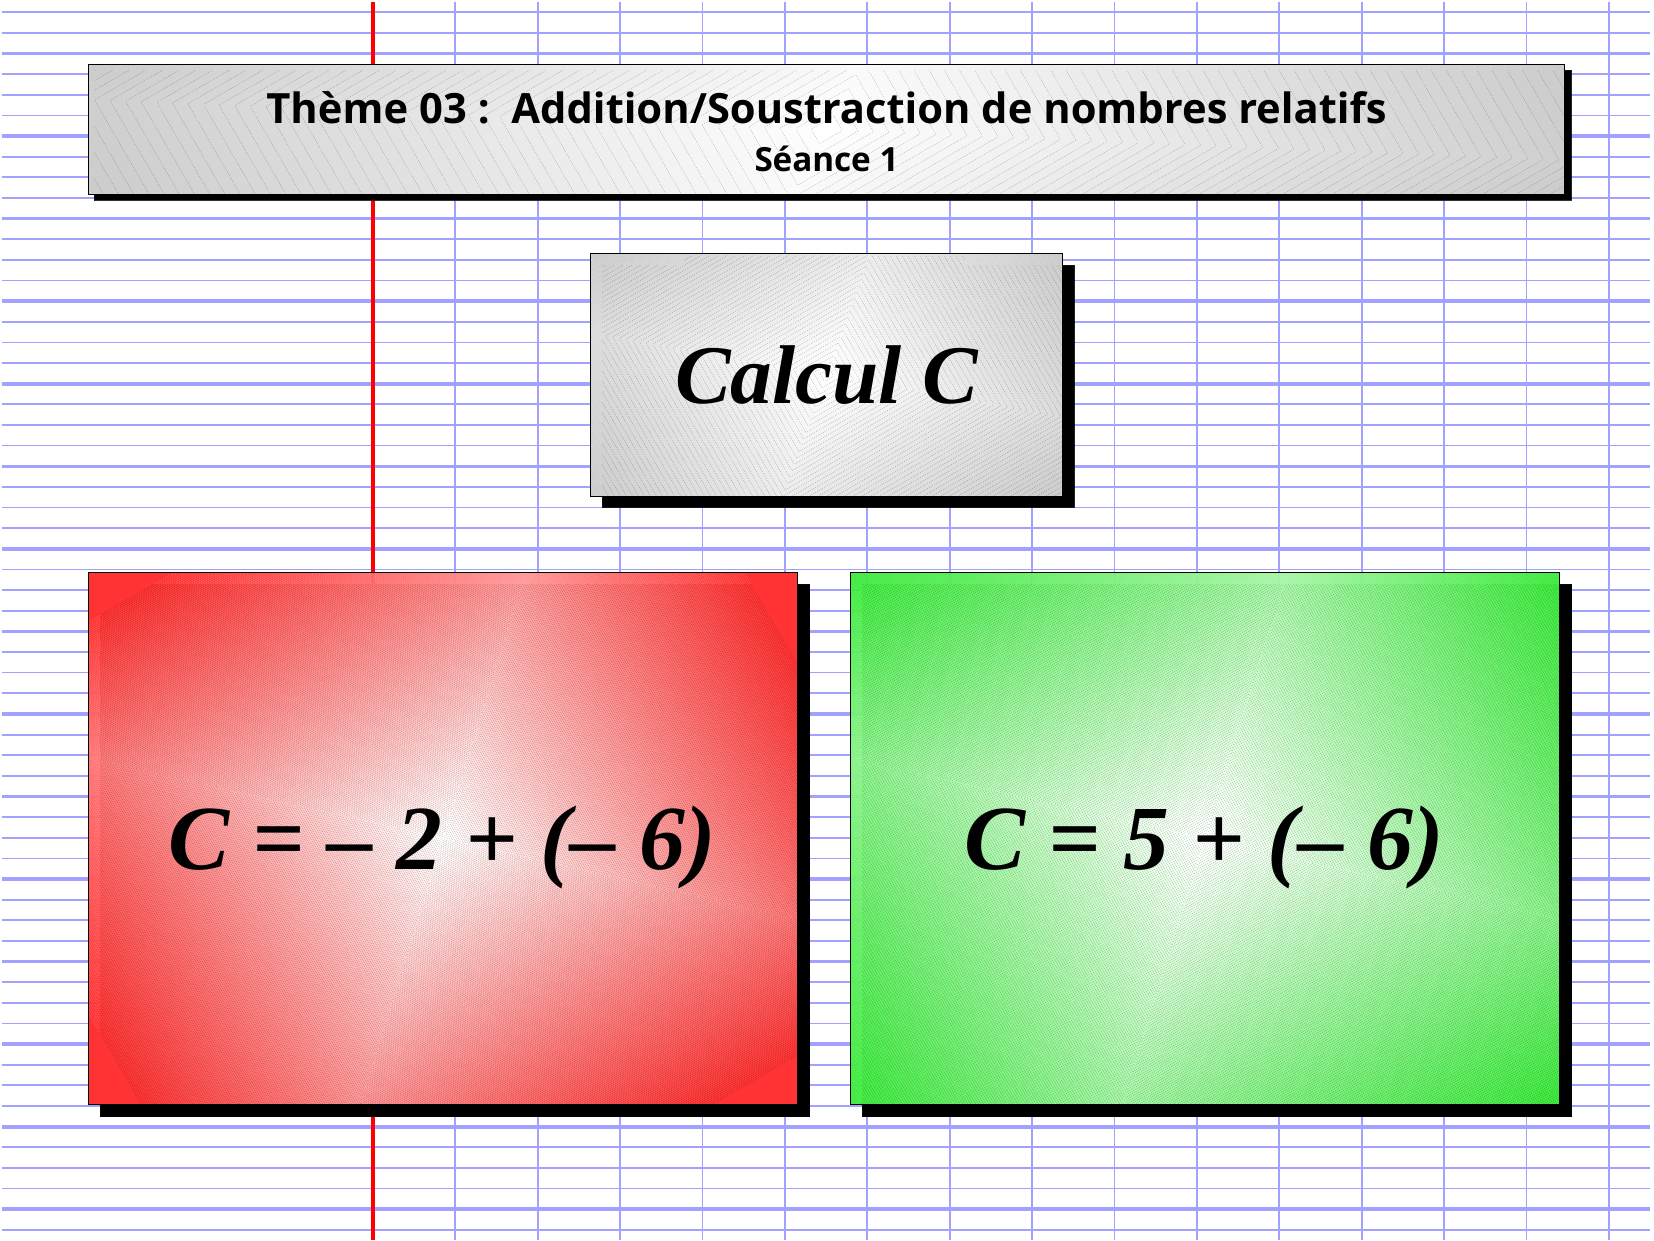

Thème 03 : Addition/Soustraction de nombres relatifs
Séance 1
Calcul C
10
11
12
13
14
15
9
0
1
2
3
4
5
6
7
8
C = – 2 + (– 6)
C = 5 + (– 6)